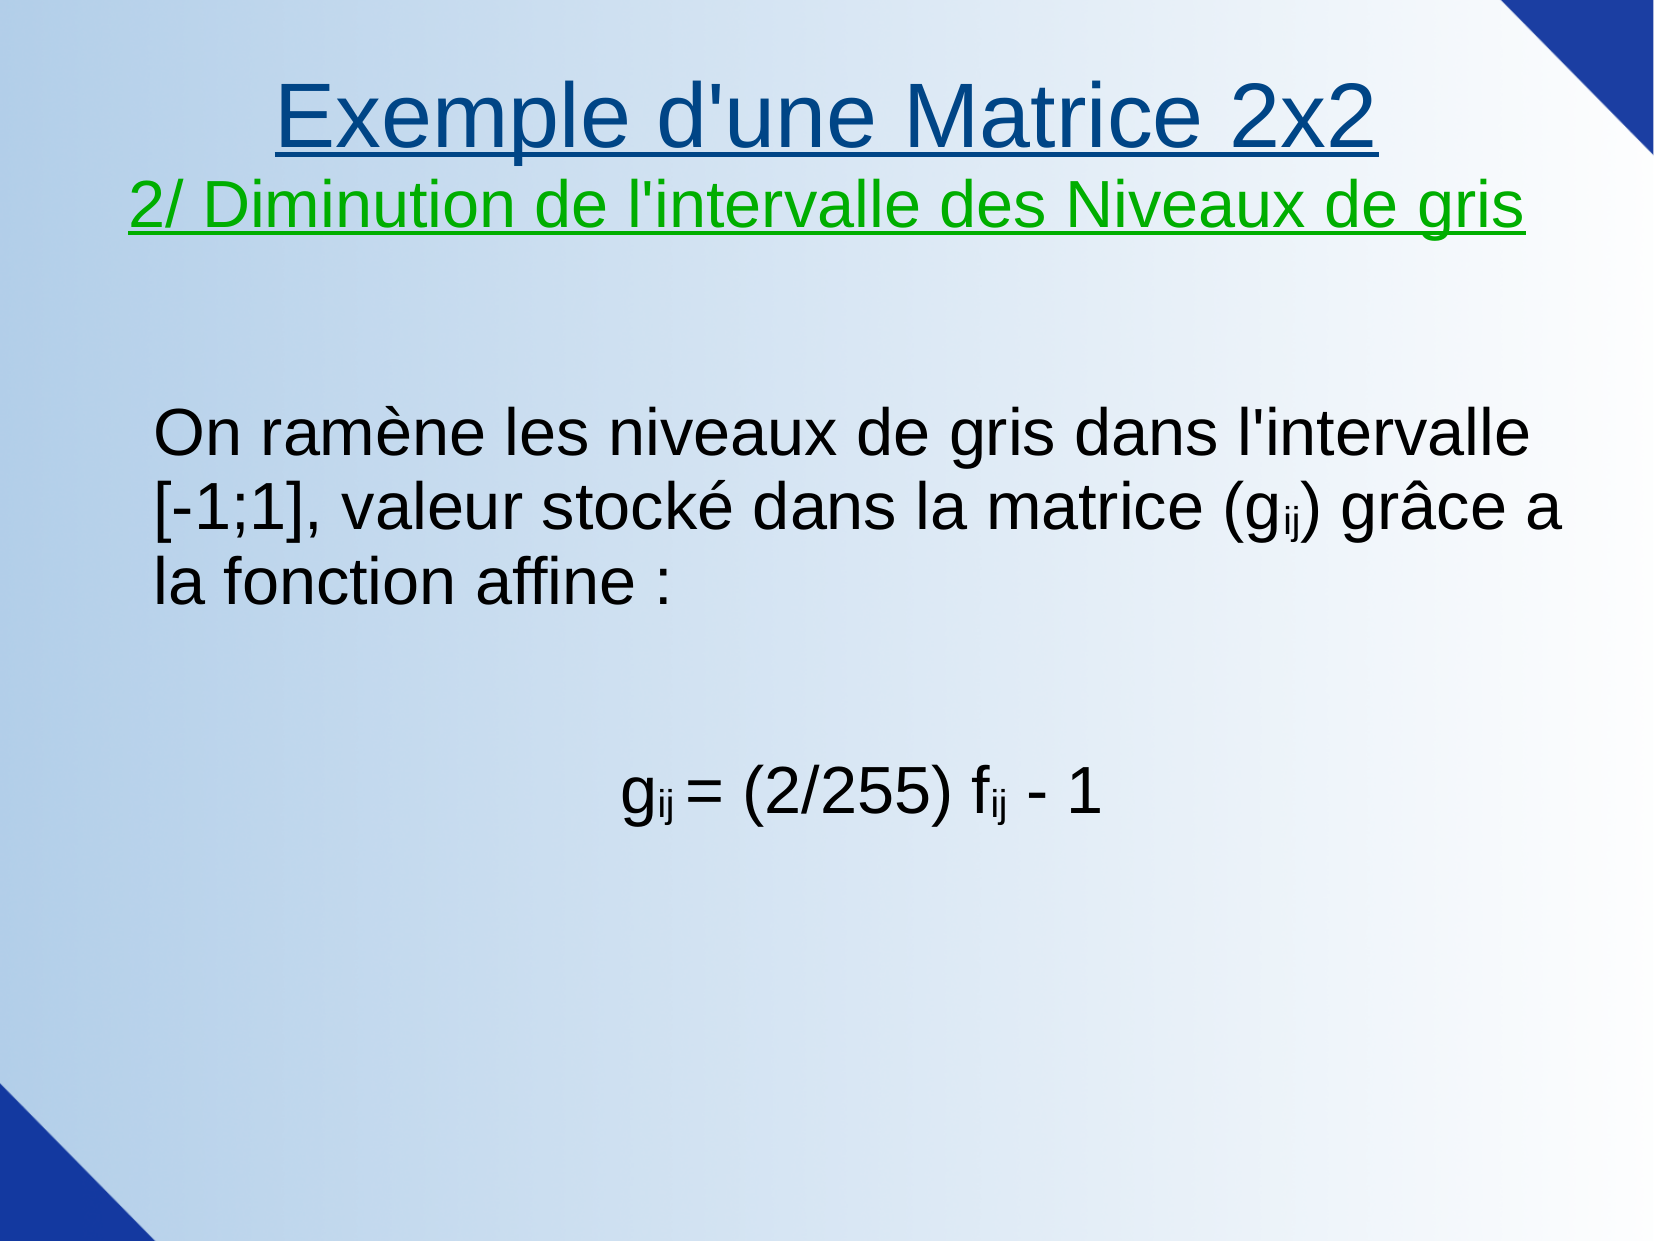

# Exemple d'une Matrice 2x2 2/ Diminution de l'intervalle des Niveaux de gris
On ramène les niveaux de gris dans l'intervalle [-1;1], valeur stocké dans la matrice (gij) grâce a la fonction affine :
gij = (2/255) fij - 1